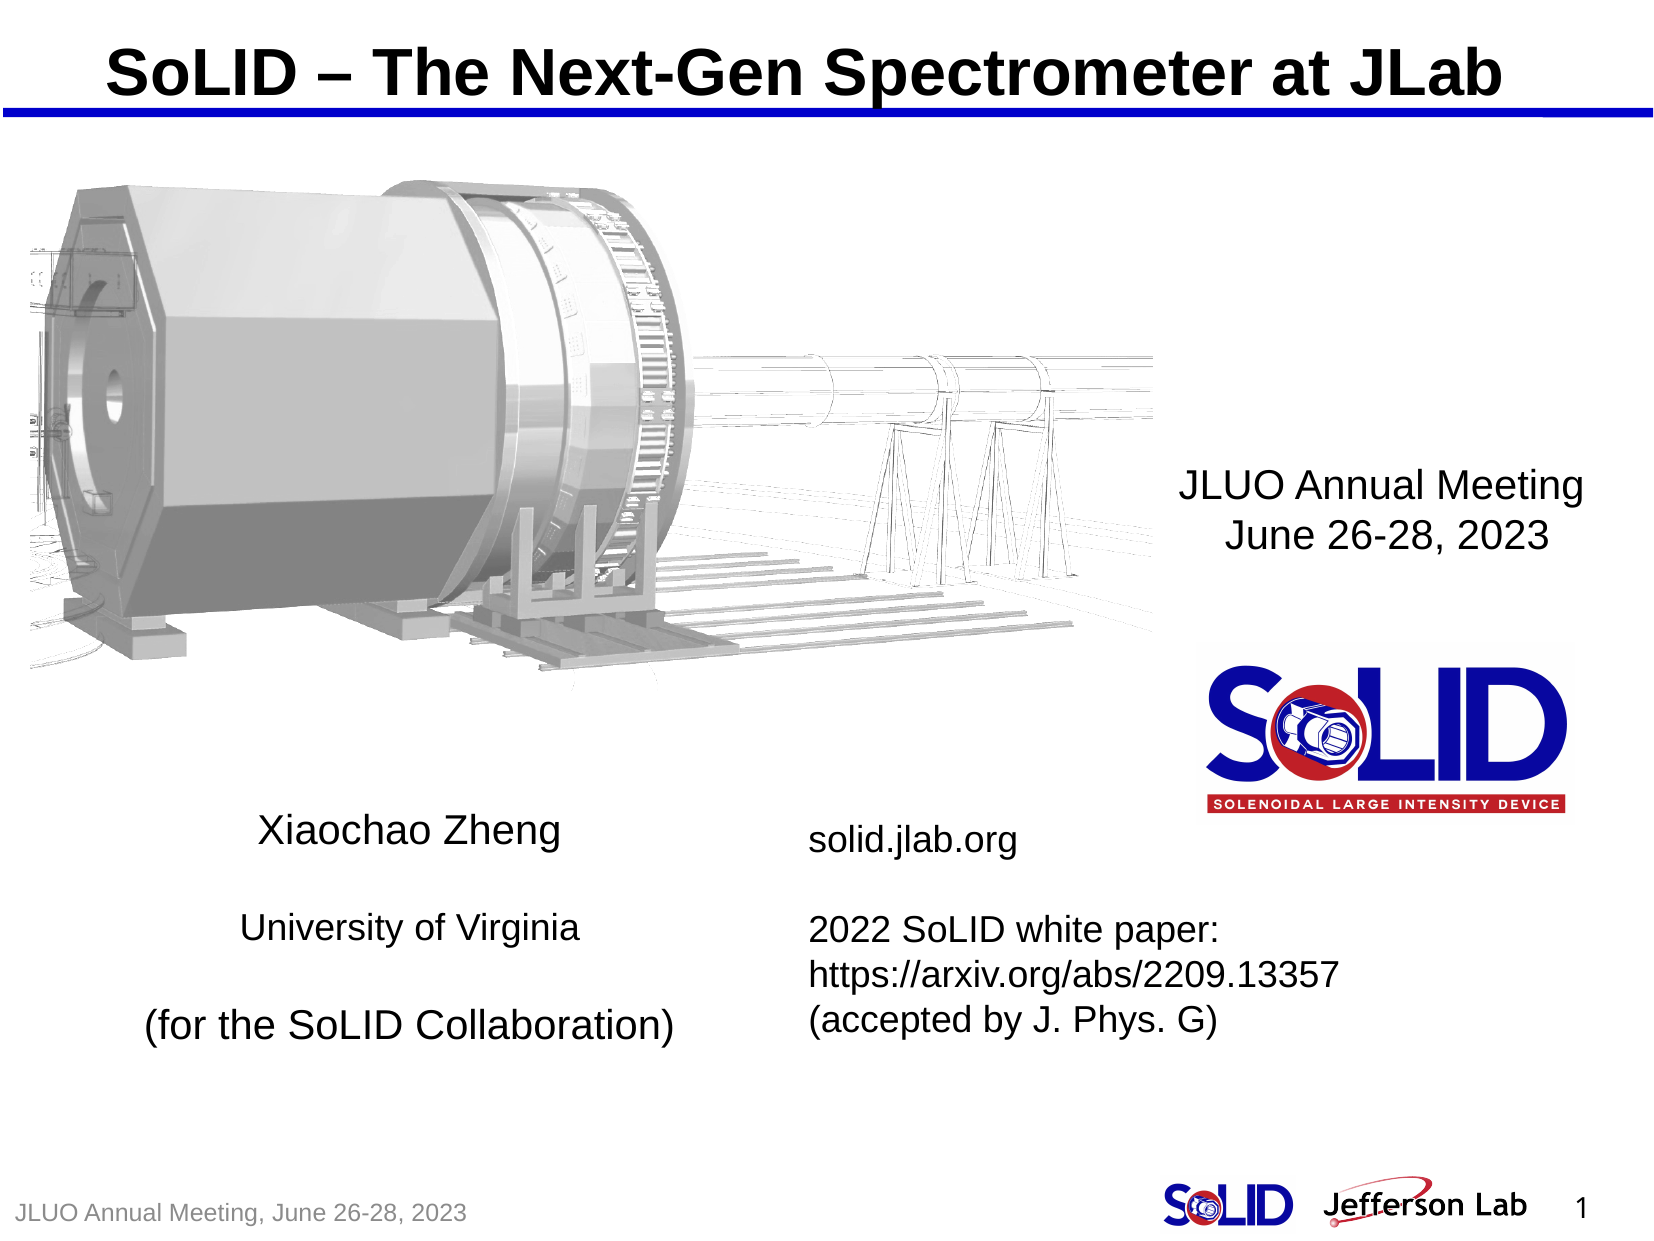

SoLID – The Next-Gen Spectrometer at JLab
JLUO Annual Meeting
June 26-28, 2023
Xiaochao Zheng
University of Virginia
(for the SoLID Collaboration)
solid.jlab.org
2022 SoLID white paper:
https://arxiv.org/abs/2209.13357
(accepted by J. Phys. G)